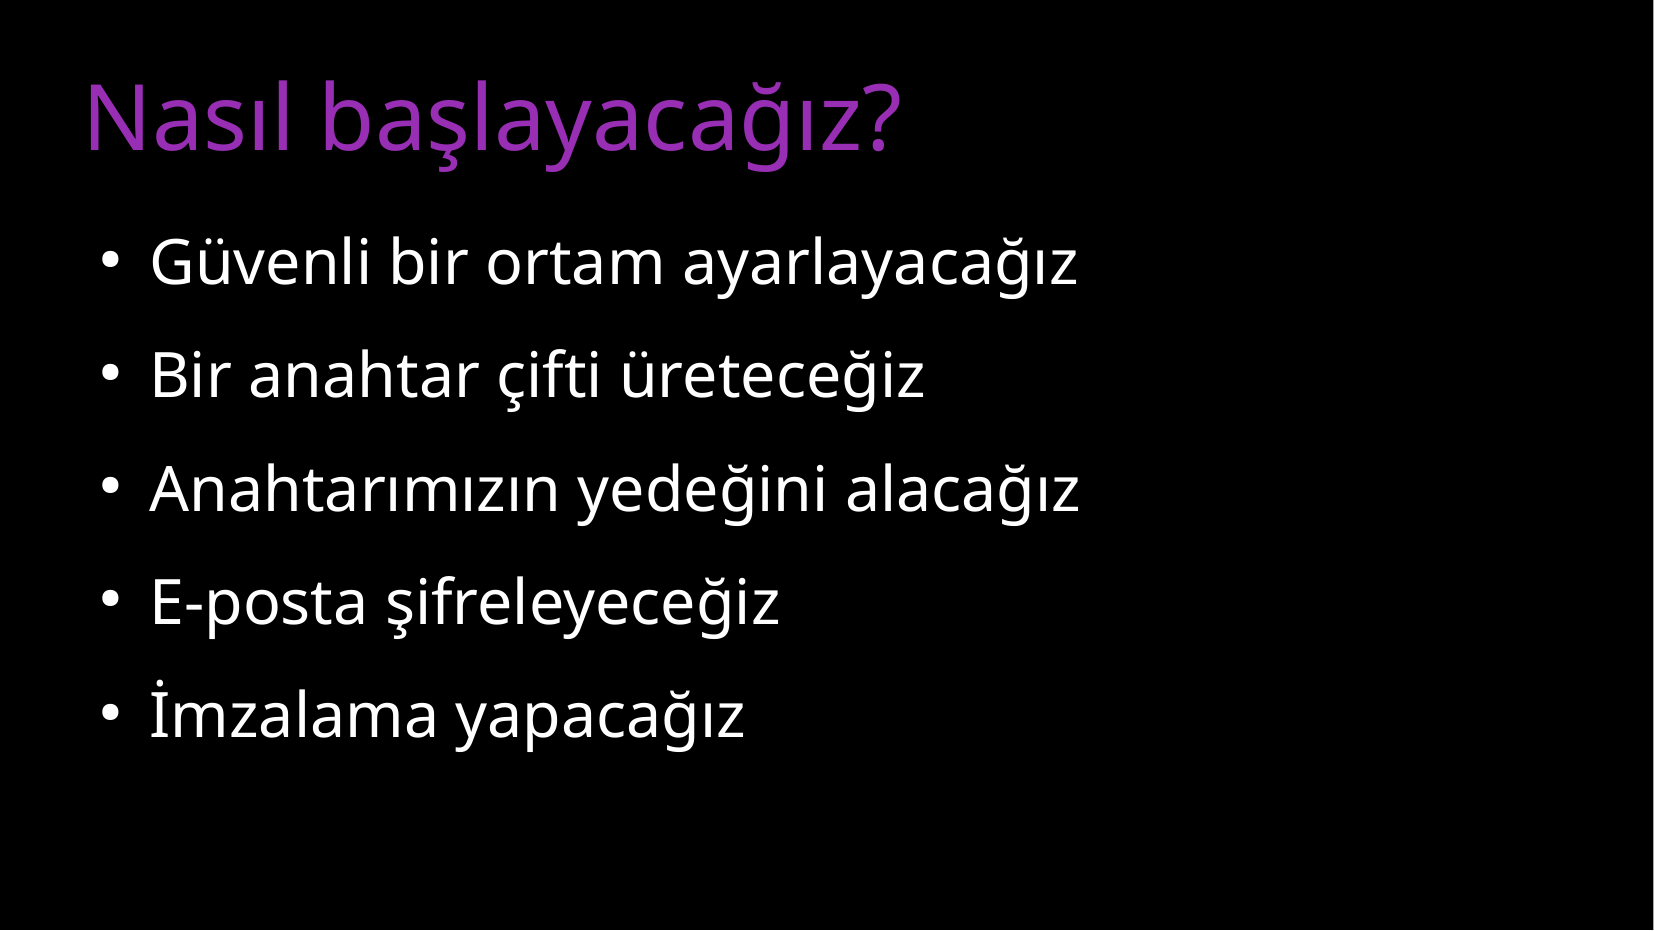

# Nasıl başlayacağız?
Güvenli bir ortam ayarlayacağız
Bir anahtar çifti üreteceğiz
Anahtarımızın yedeğini alacağız
E-posta şifreleyeceğiz
İmzalama yapacağız